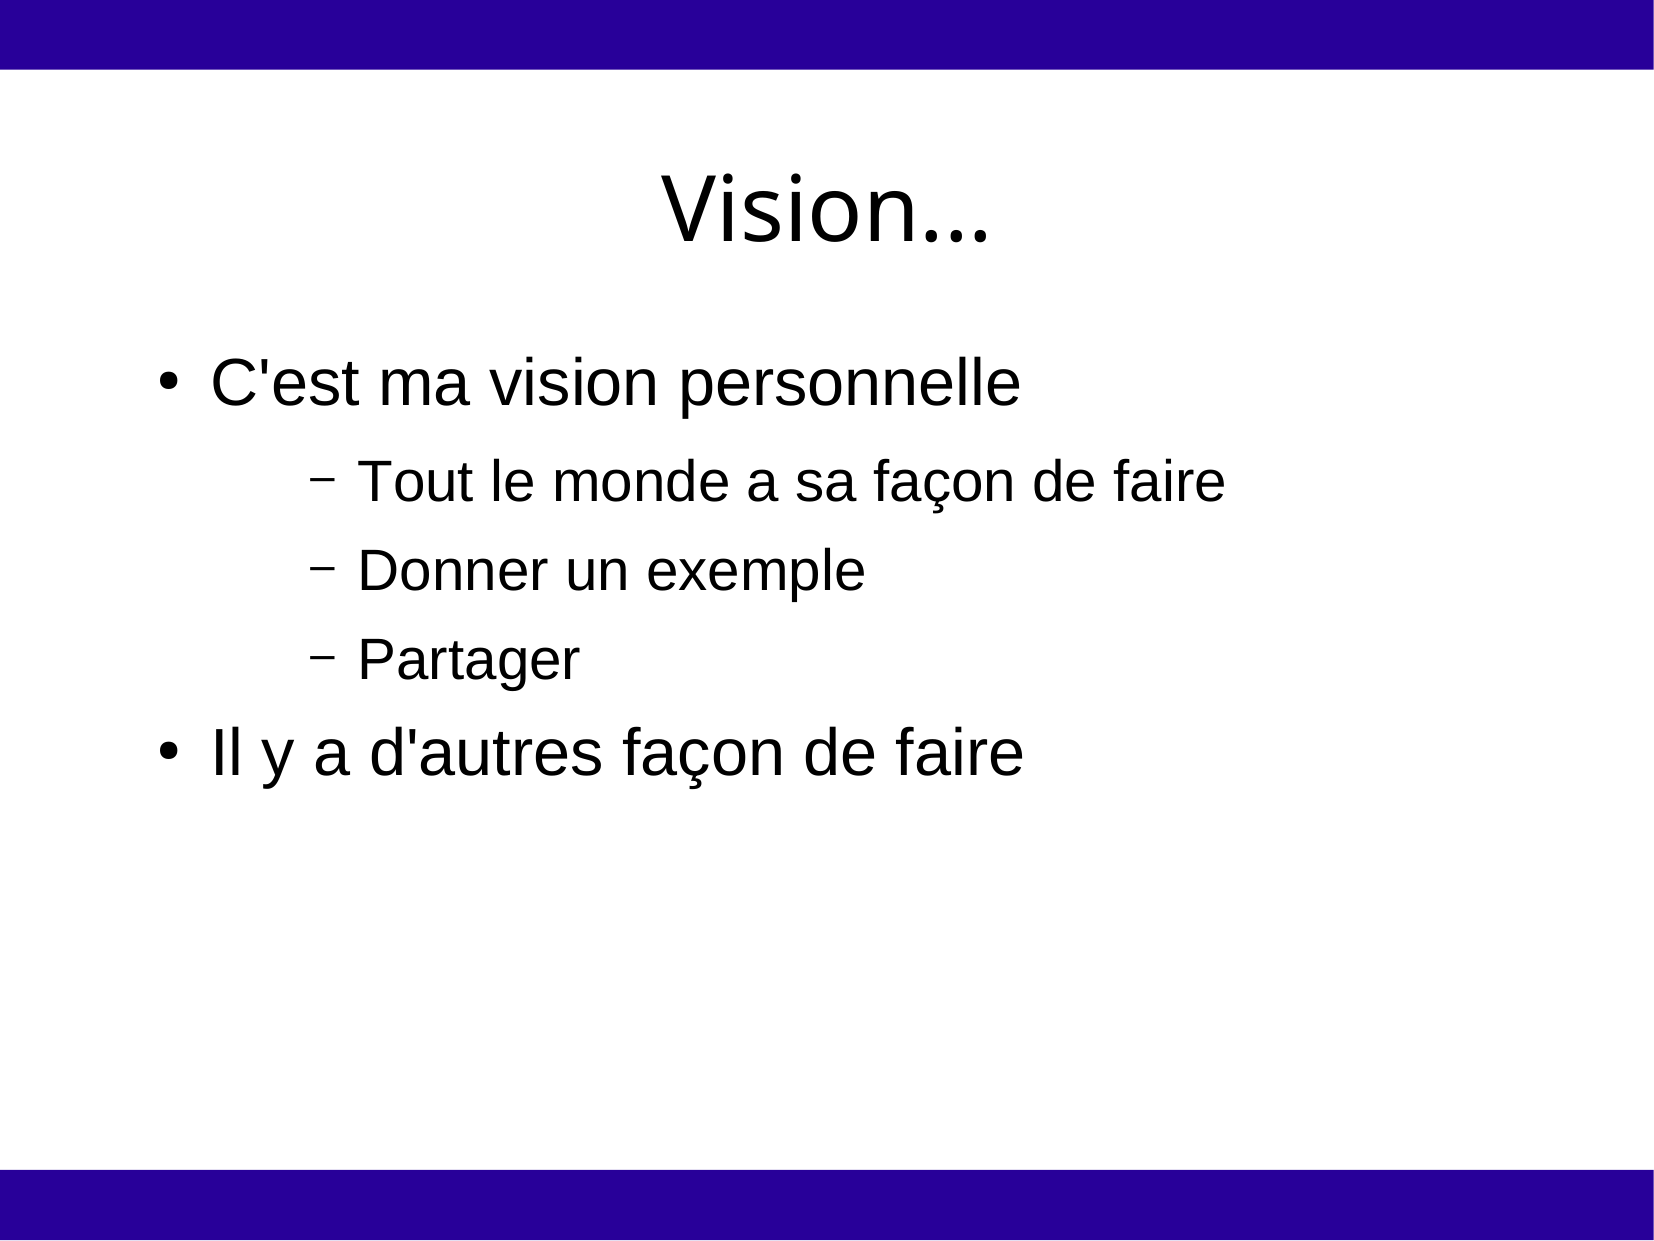

# Vision...
C'est ma vision personnelle
Tout le monde a sa façon de faire
Donner un exemple
Partager
Il y a d'autres façon de faire